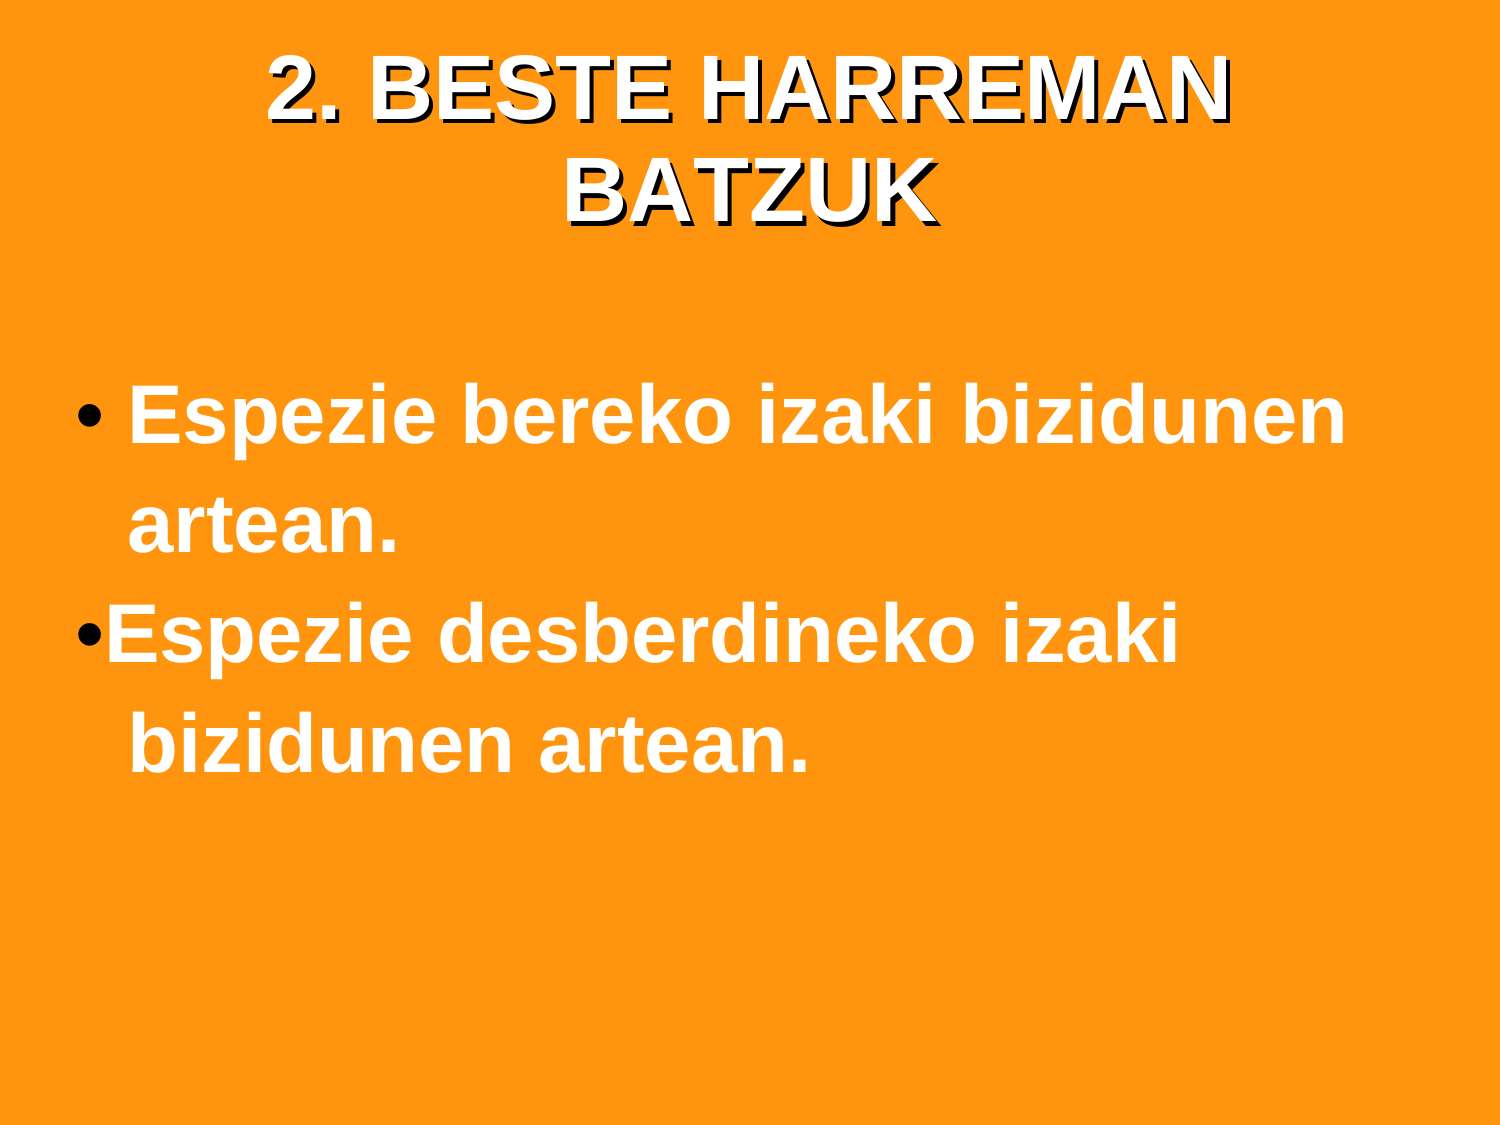

# 2. BESTE HARREMAN BATZUK
 Espezie bereko izaki bizidunen
 artean.
Espezie desberdineko izaki
 bizidunen artean.